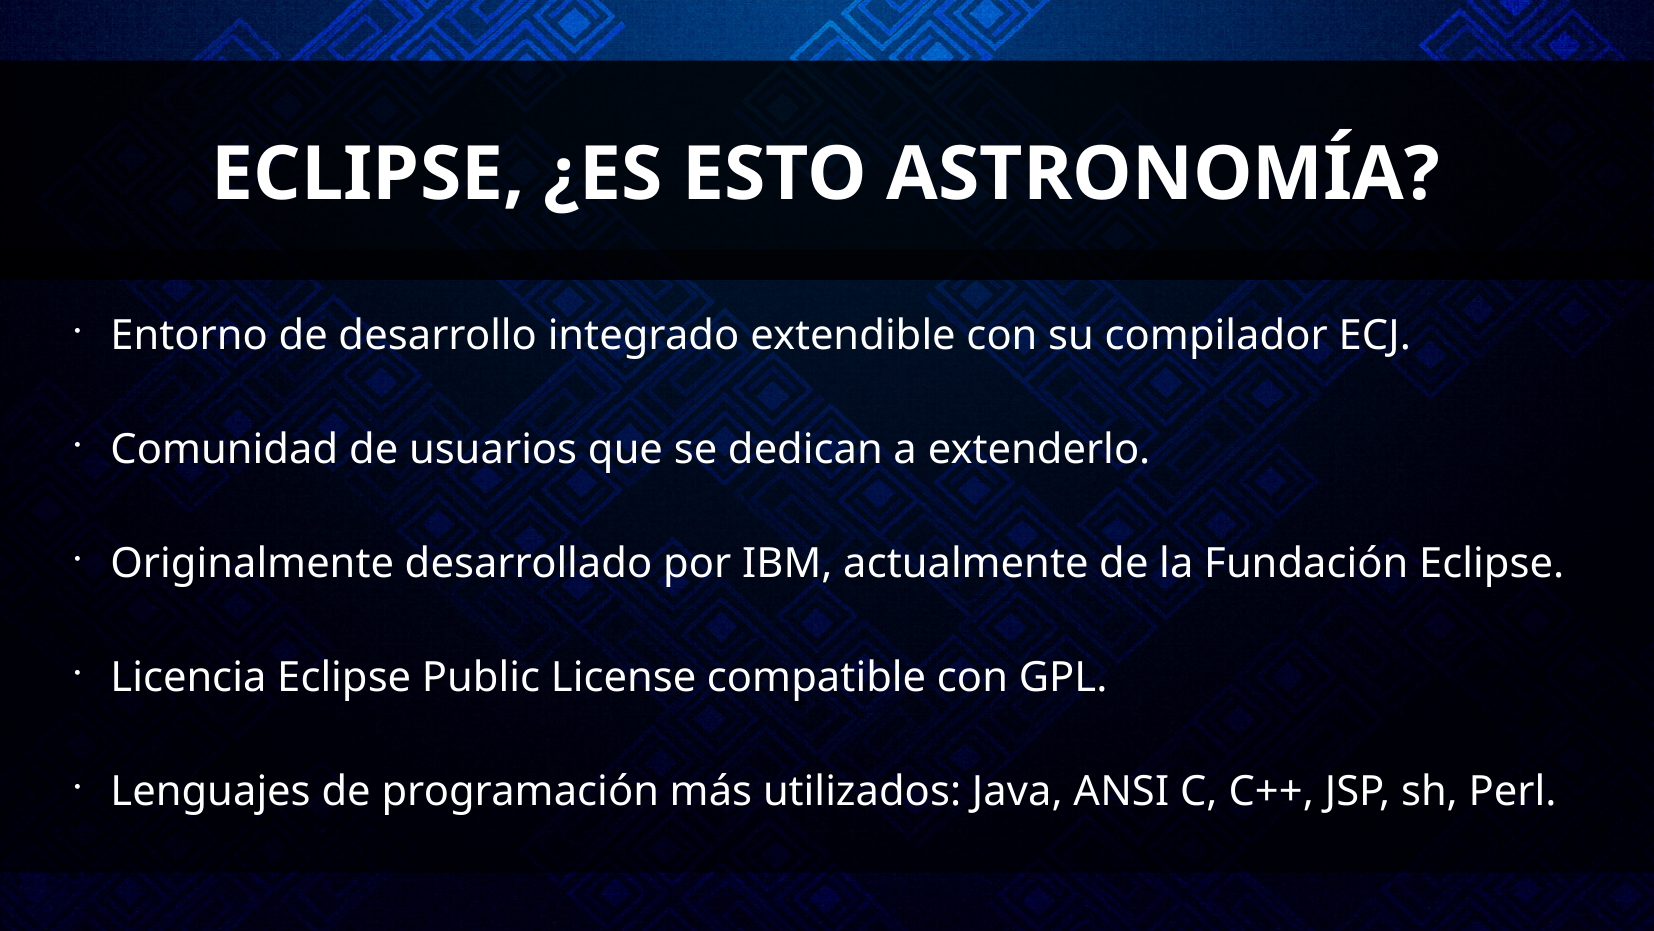

ECLIPSE, ¿ES ESTO ASTRONOMÍA?
Entorno de desarrollo integrado extendible con su compilador ECJ.
Comunidad de usuarios que se dedican a extenderlo.
Originalmente desarrollado por IBM, actualmente de la Fundación Eclipse.
Licencia Eclipse Public License compatible con GPL.
Lenguajes de programación más utilizados: Java, ANSI C, C++, JSP, sh, Perl.